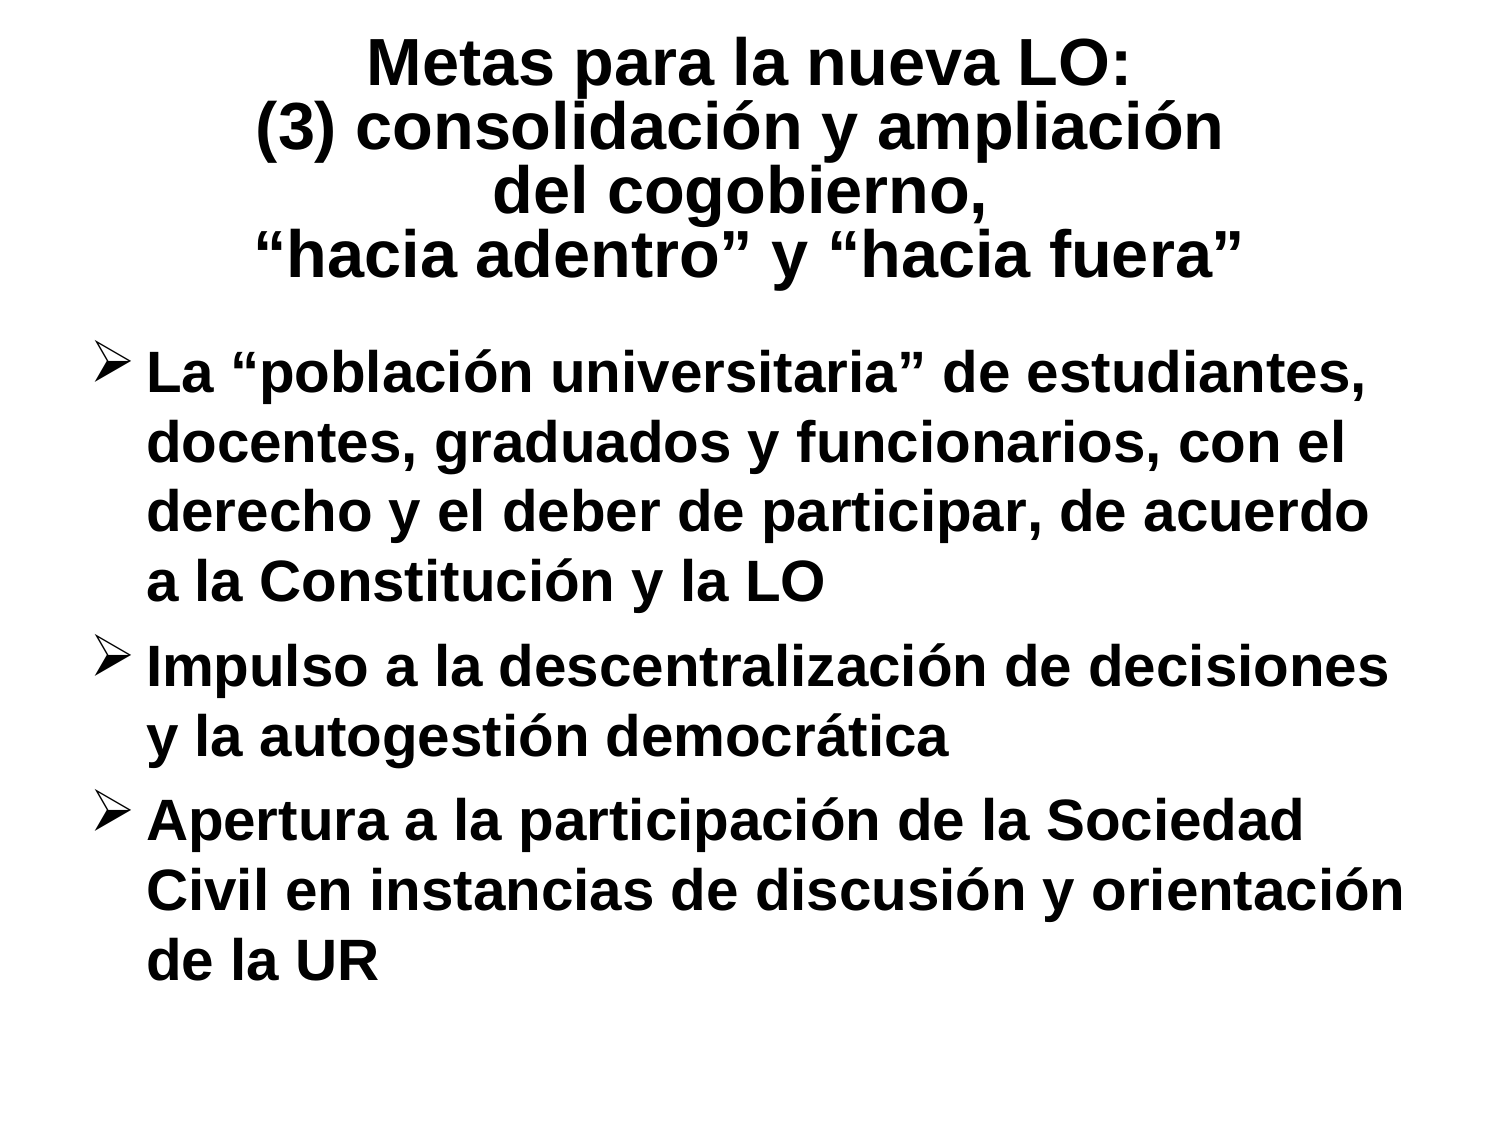

# Metas para la nueva LO: (3) consolidación y ampliación del cogobierno, “hacia adentro” y “hacia fuera”
La “población universitaria” de estudiantes, docentes, graduados y funcionarios, con el derecho y el deber de participar, de acuerdo a la Constitución y la LO
Impulso a la descentralización de decisiones y la autogestión democrática
Apertura a la participación de la Sociedad Civil en instancias de discusión y orientación de la UR